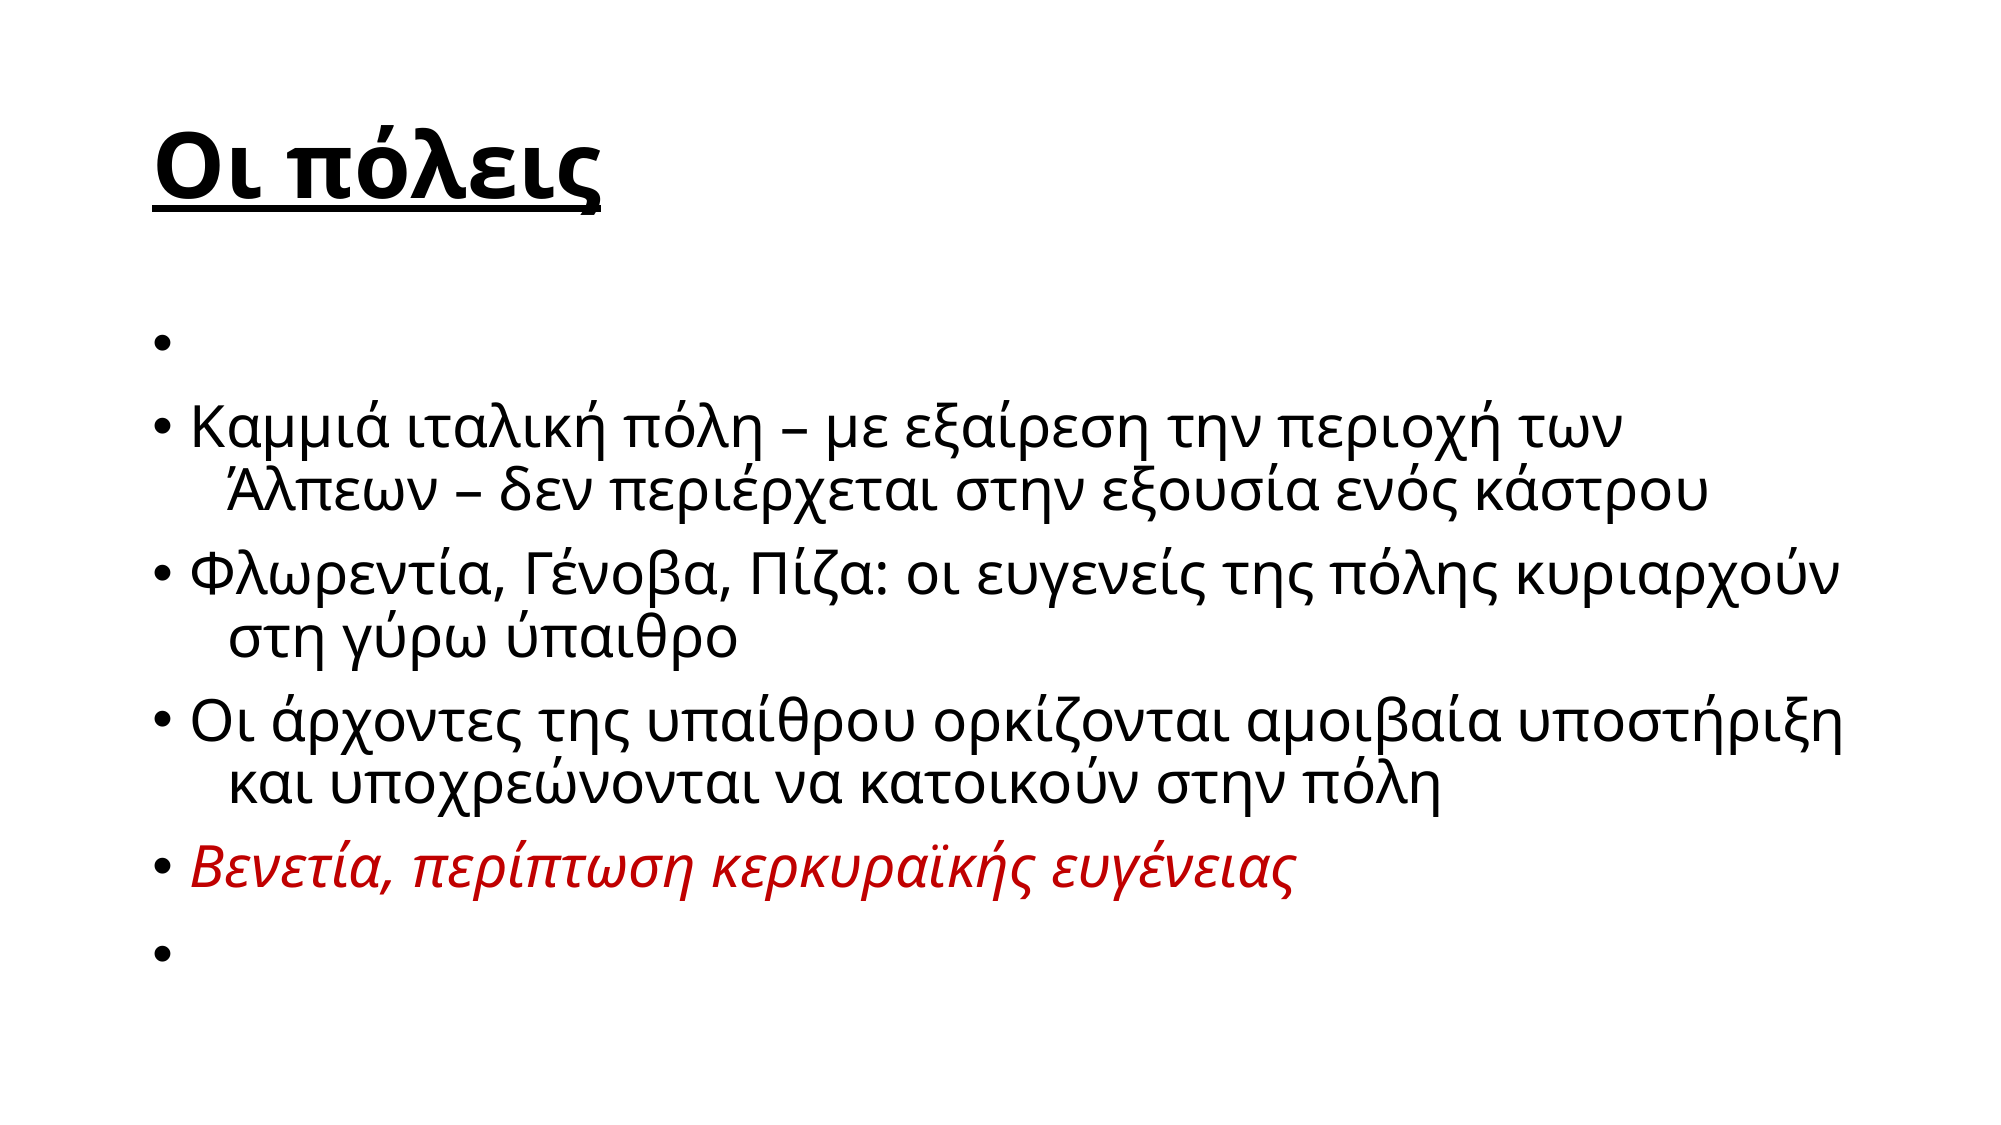

# Οι πόλεις
Καμμιά ιταλική πόλη – με εξαίρεση την περιοχή των Άλπεων – δεν περιέρχεται στην εξουσία ενός κάστρου
Φλωρεντία, Γένοβα, Πίζα: οι ευγενείς της πόλης κυριαρχούν στη γύρω ύπαιθρο
Οι άρχοντες της υπαίθρου ορκίζονται αμοιβαία υποστήριξη και υποχρεώνονται να κατοικούν στην πόλη
Βενετία, περίπτωση κερκυραϊκής ευγένειας